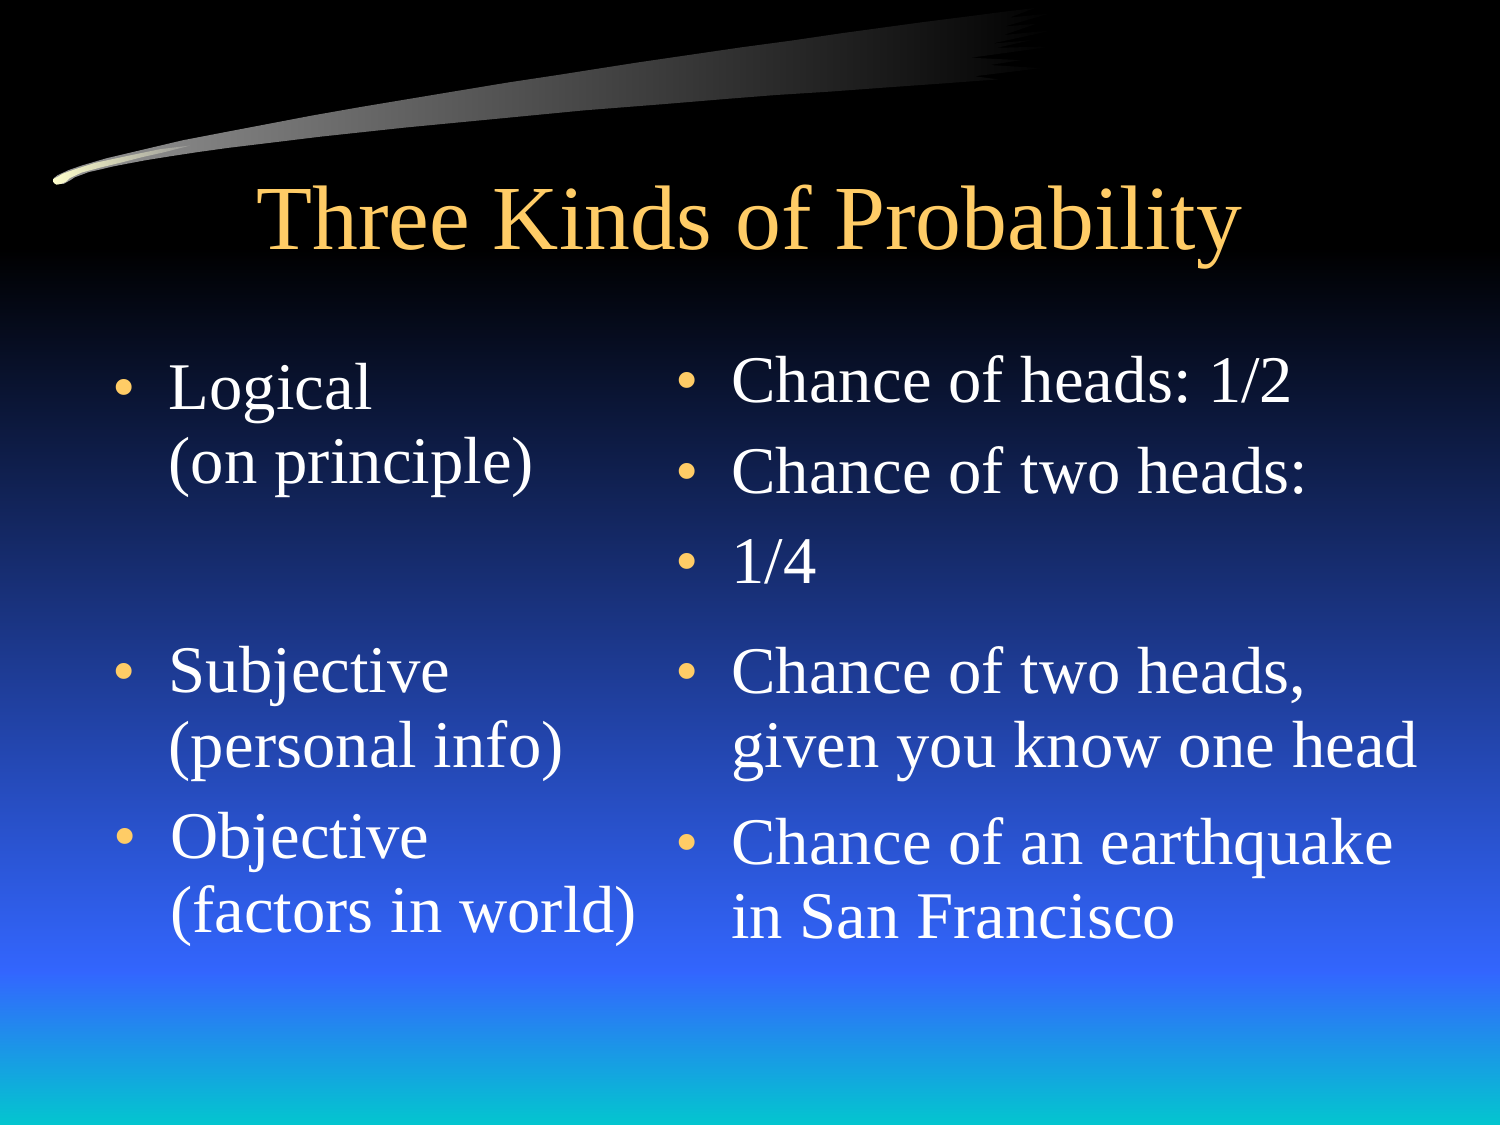

# Three Kinds of Probability
Chance of heads: 1/2
Chance of two heads:
1/4
Logical
(on principle)
Subjective
(personal info)
Chance of two heads,
given you know one head
Objective
(factors in world)
Chance of an earthquake in San Francisco